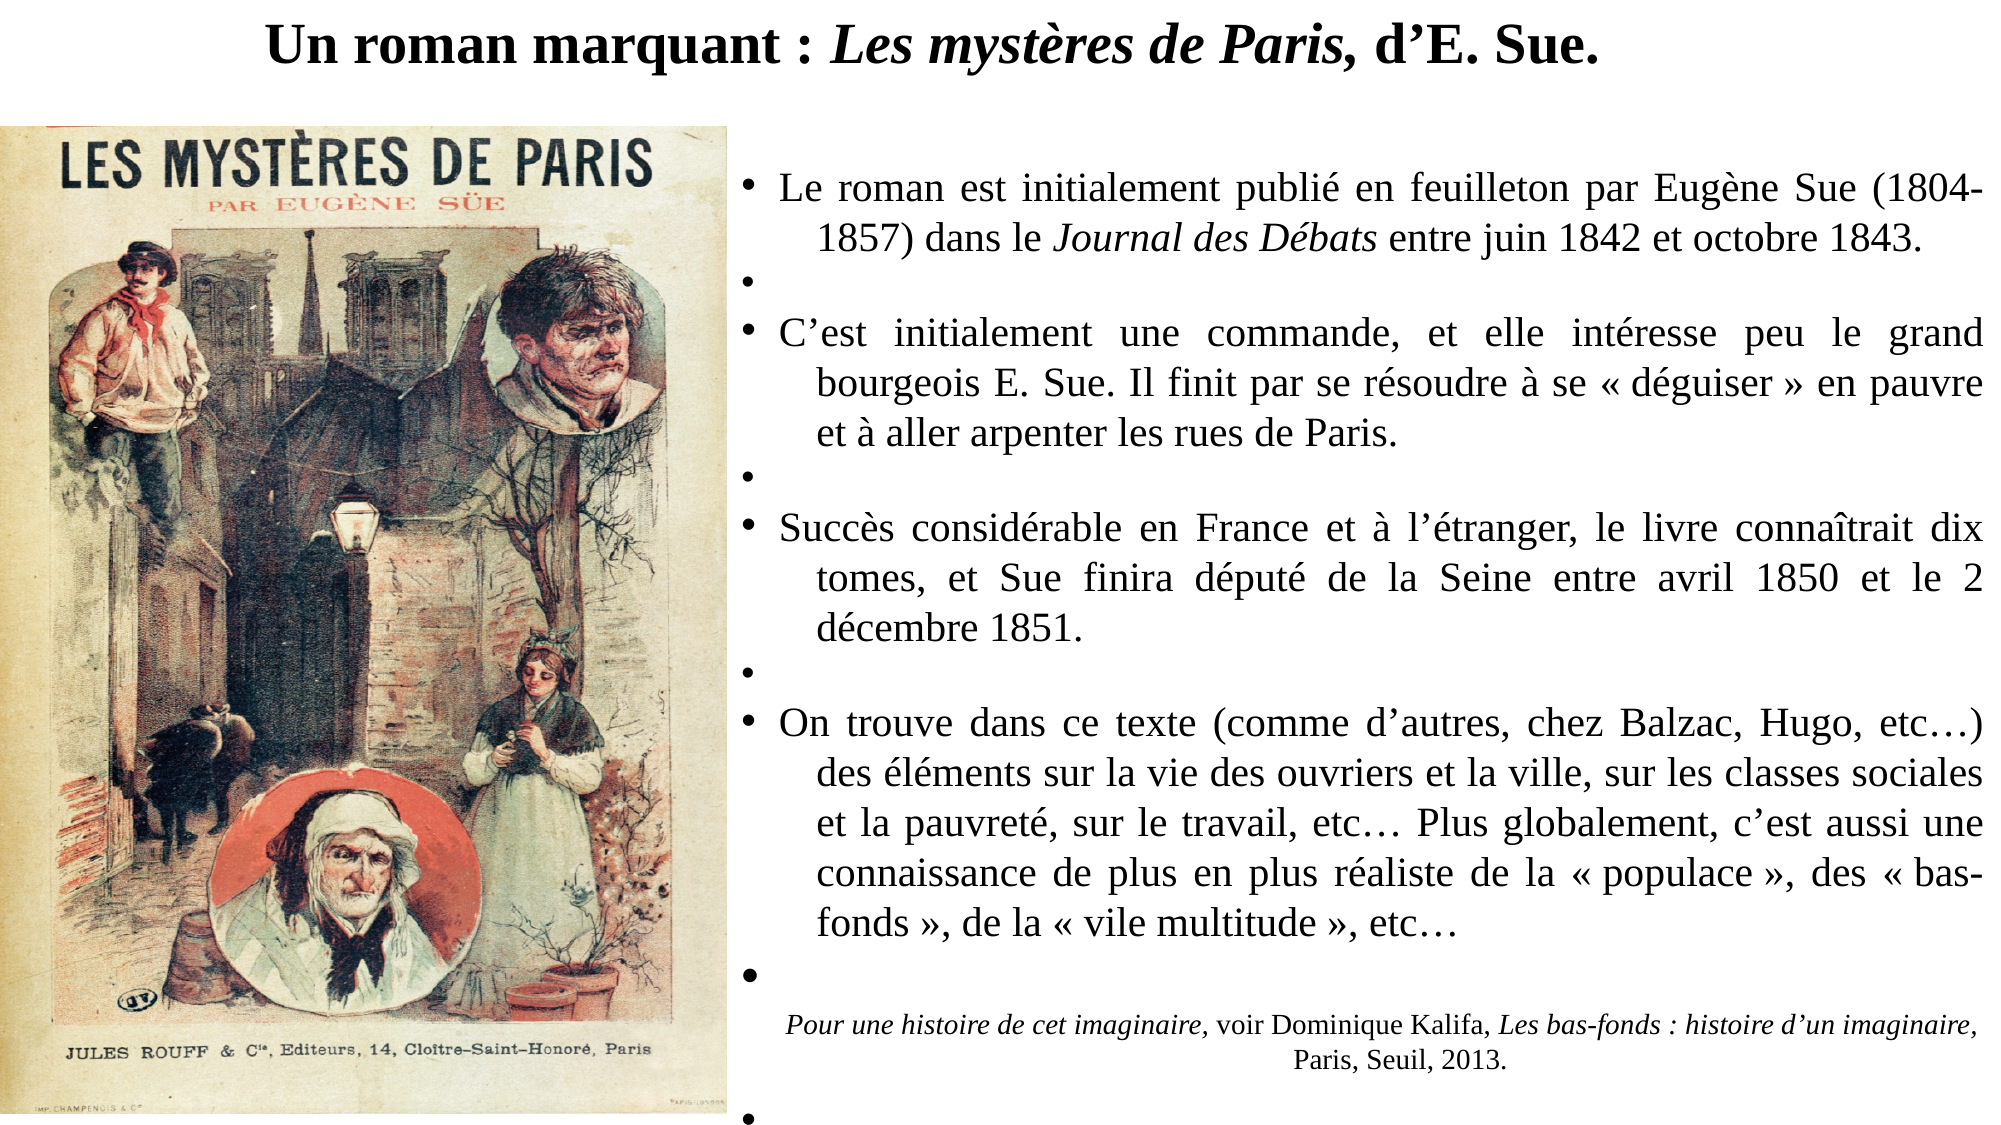

# Un roman marquant : Les mystères de Paris, d’E. Sue.
Le roman est initialement publié en feuilleton par Eugène Sue (1804-1857) dans le Journal des Débats entre juin 1842 et octobre 1843.
C’est initialement une commande, et elle intéresse peu le grand bourgeois E. Sue. Il finit par se résoudre à se « déguiser » en pauvre et à aller arpenter les rues de Paris.
Succès considérable en France et à l’étranger, le livre connaîtrait dix tomes, et Sue finira député de la Seine entre avril 1850 et le 2 décembre 1851.
On trouve dans ce texte (comme d’autres, chez Balzac, Hugo, etc…) des éléments sur la vie des ouvriers et la ville, sur les classes sociales et la pauvreté, sur le travail, etc… Plus globalement, c’est aussi une connaissance de plus en plus réaliste de la « populace », des « bas-fonds », de la « vile multitude », etc…
Pour une histoire de cet imaginaire, voir Dominique Kalifa, Les bas-fonds : histoire d’un imaginaire, Paris, Seuil, 2013.